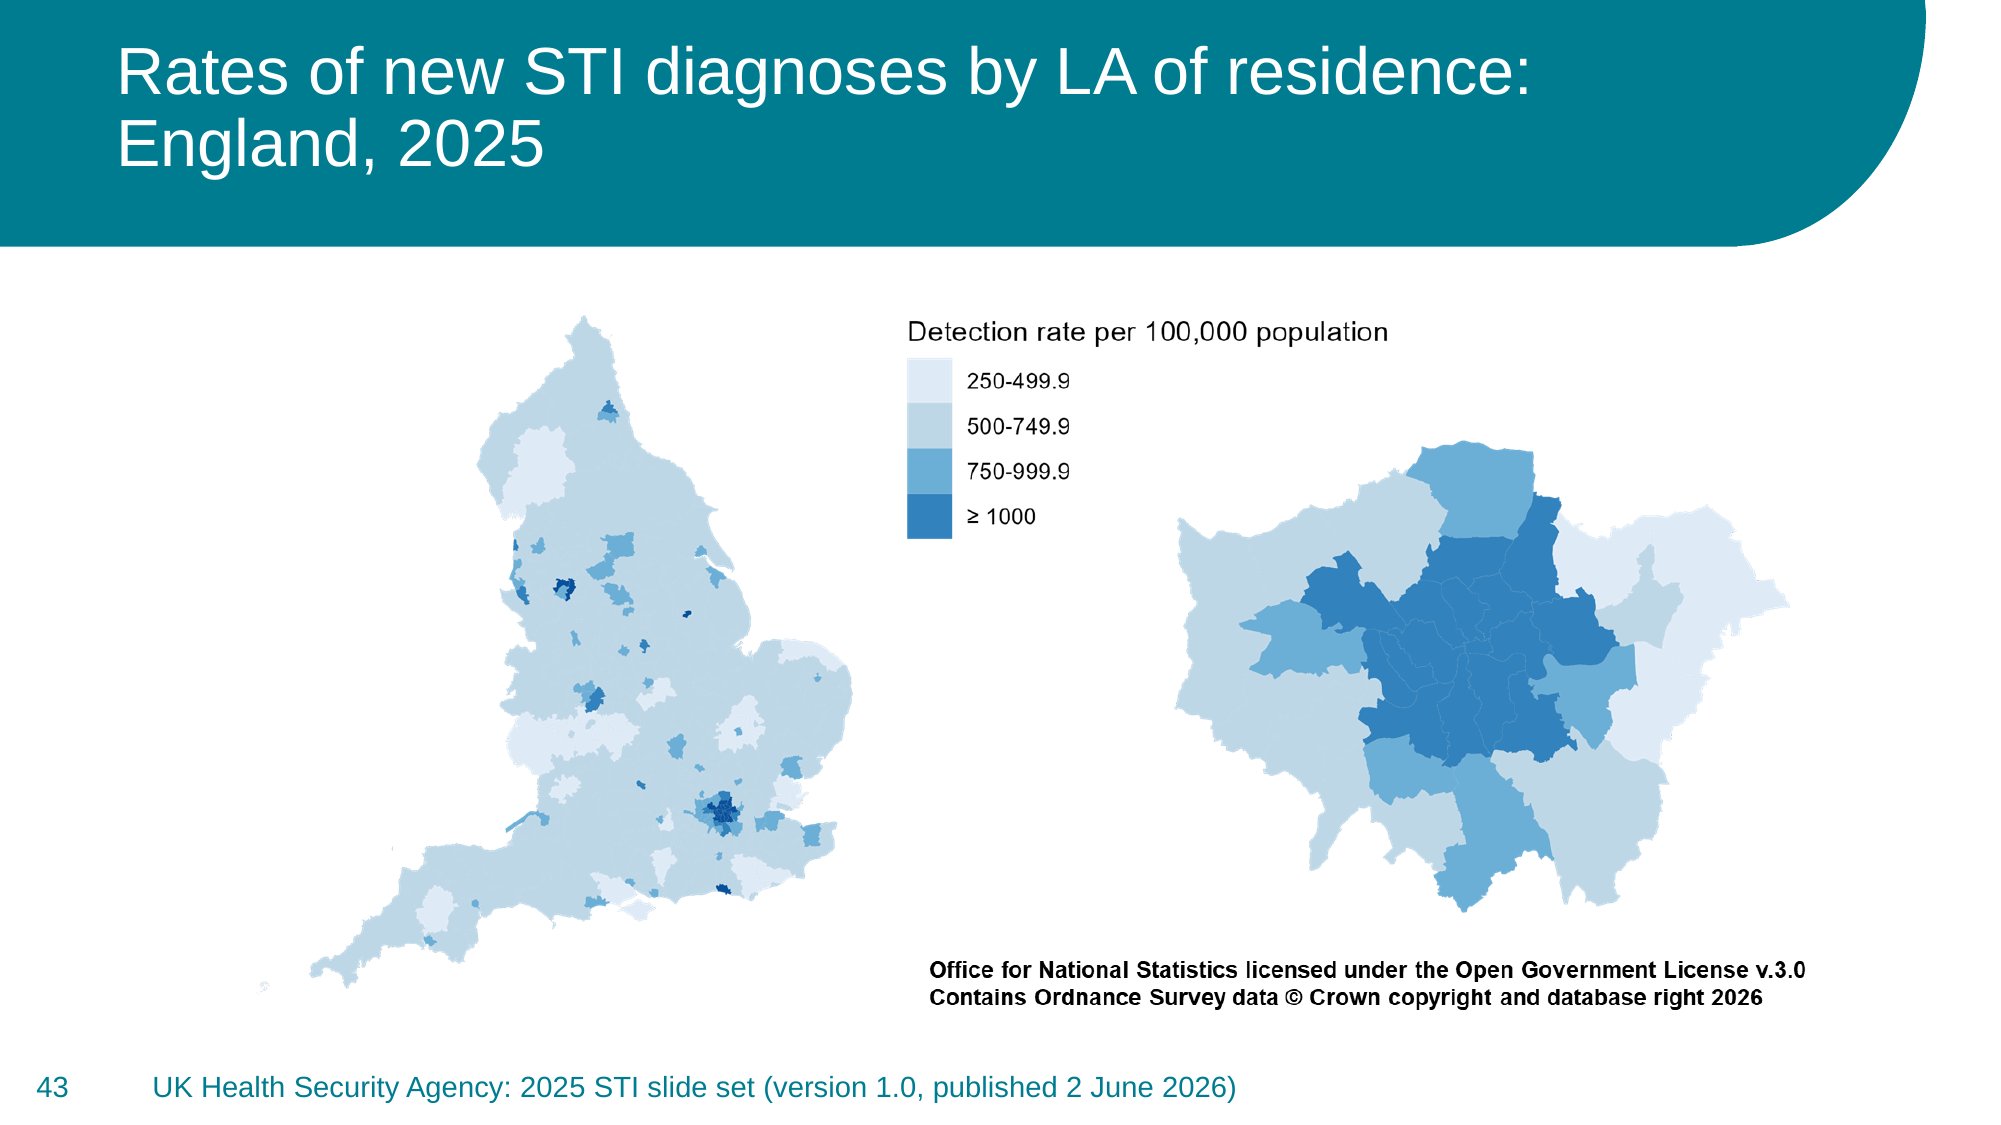

# Rates of new STI diagnoses by LA of residence: England, 2025
43
UK Health Security Agency: 2025 STI slide set (version 1.0, published 2 June 2026)